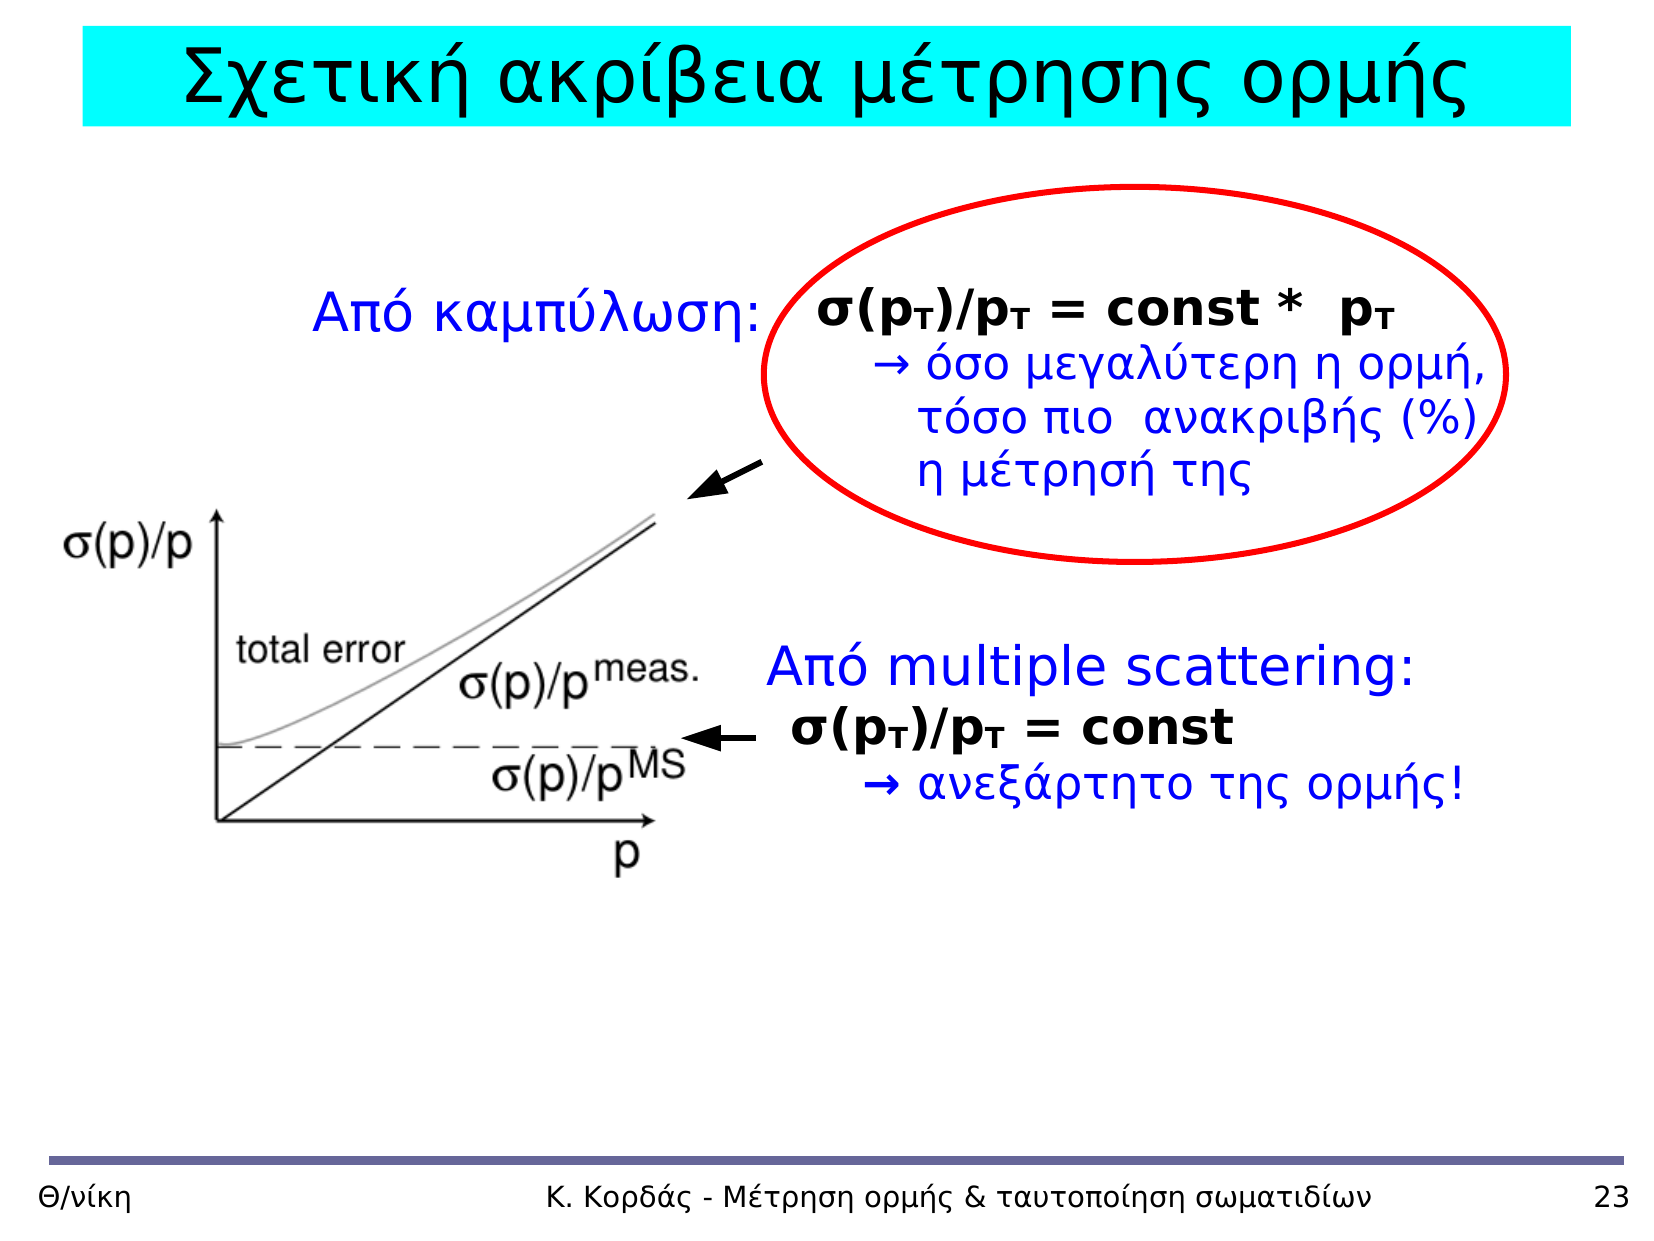

# Σχετική ακρίβεια μέτρησης ορμής
σ(pT)/pT = const * pT
 → όσο μεγαλύτερη η ορμή,
 τόσο πιο ανακριβής (%)
 η μέτρησή της
Από καμπύλωση:
Από multiple scattering:
 σ(pT)/pT = const
 → ανεξάρτητο της ορμής!
Θ/νίκη
Κ. Κορδάς - Μέτρηση ορμής & ταυτοποίηση σωματιδίων
23